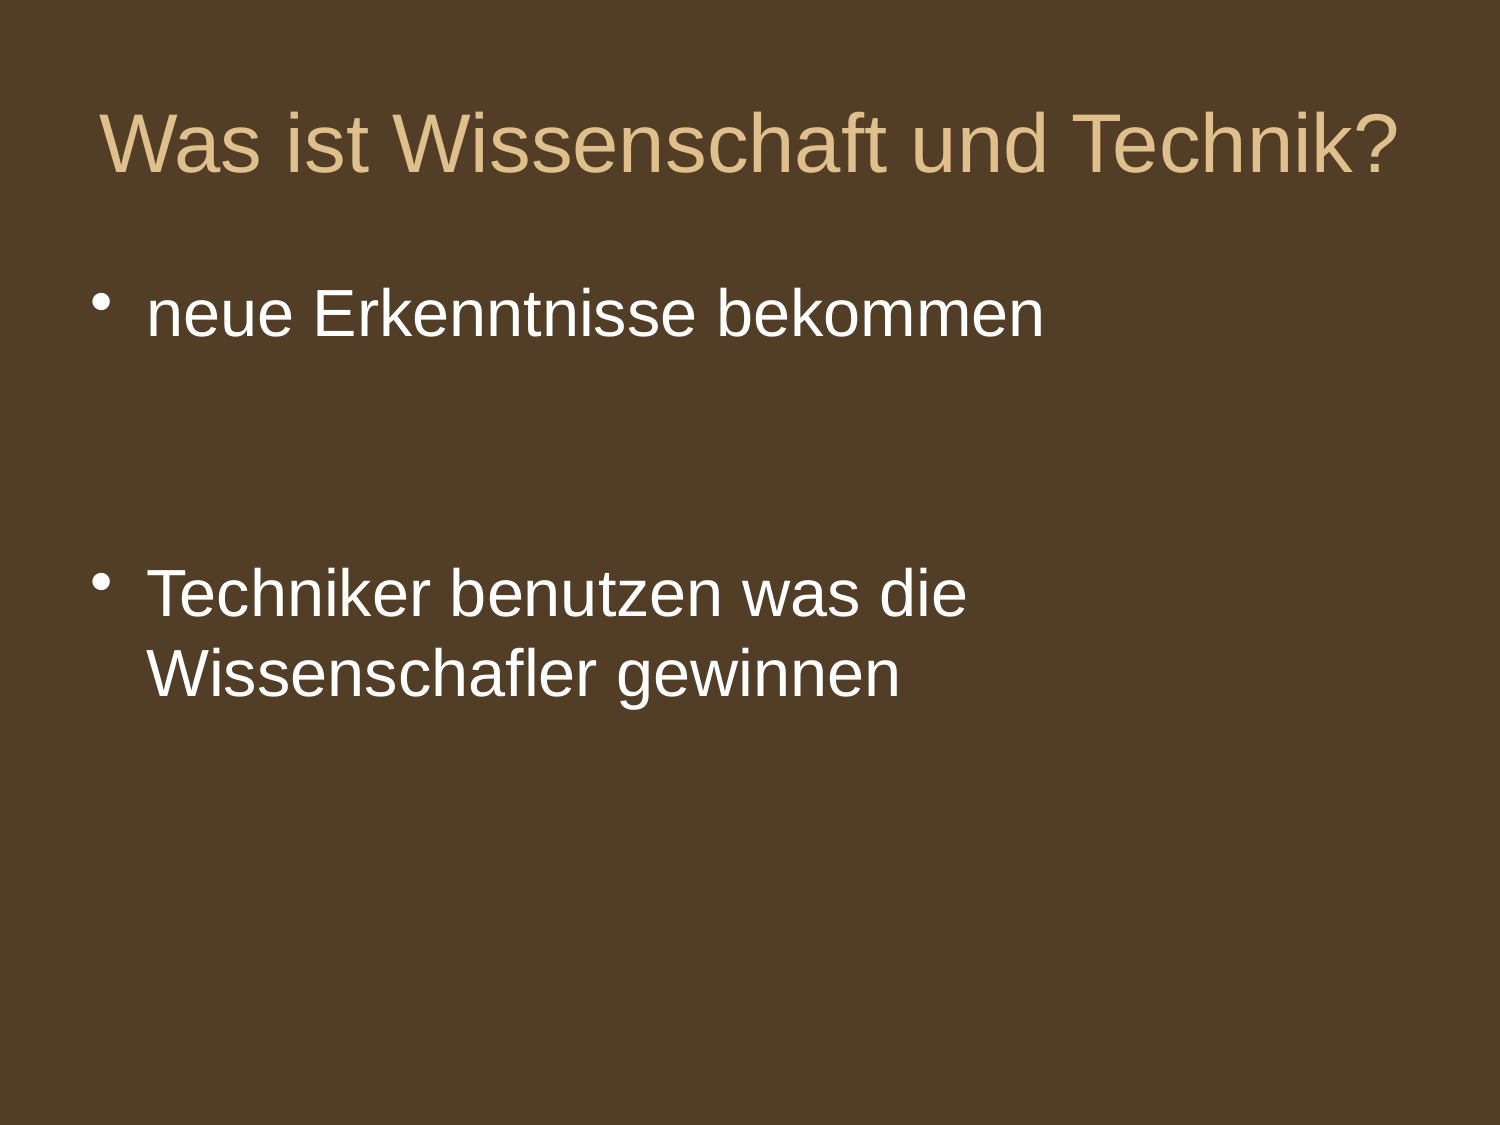

# Was ist Wissenschaft und Technik?
neue Erkenntnisse bekommen
Techniker benutzen was die Wissenschafler gewinnen